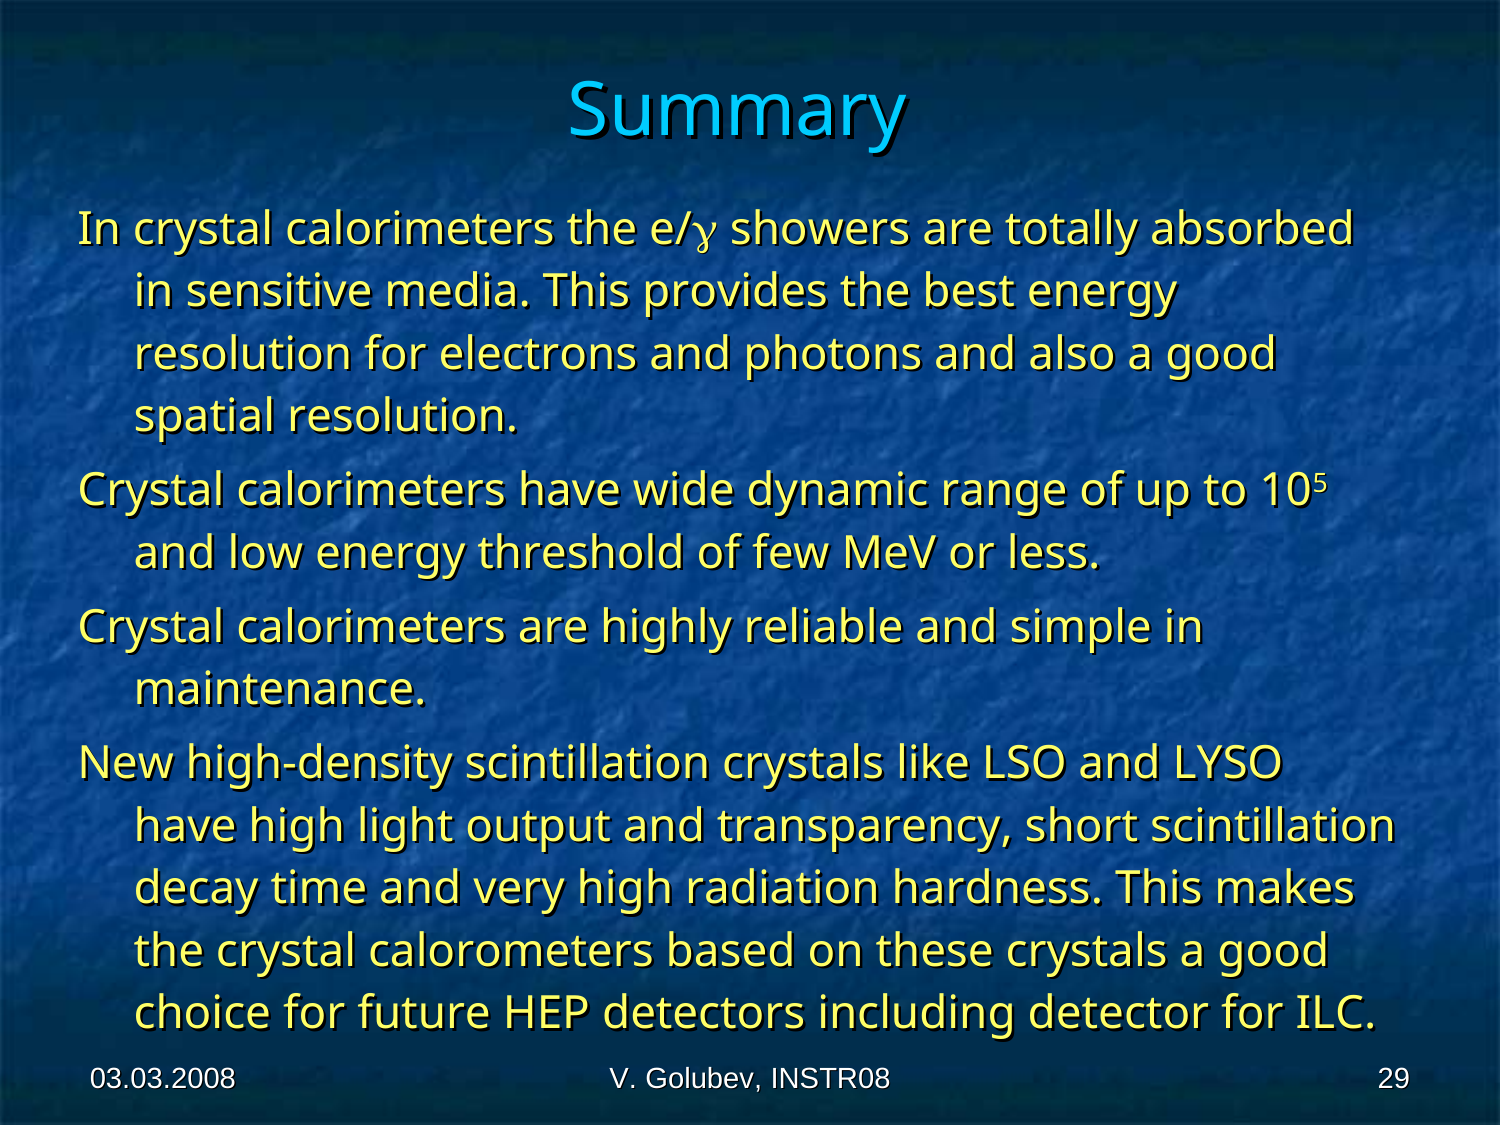

# Summary
In crystal calorimeters the e/ showers are totally absorbed in sensitive media. This provides the best energy resolution for electrons and photons and also a good spatial resolution.
Crystal calorimeters have wide dynamic range of up to 105 and low energy threshold of few MeV or less.
Crystal calorimeters are highly reliable and simple in maintenance.
New high-density scintillation crystals like LSO and LYSO have high light output and transparency, short scintillation decay time and very high radiation hardness. This makes the crystal calorometers based on these crystals a good choice for future HEP detectors including detector for ILC.
03.03.2008
V. Golubev, INSTR08
29